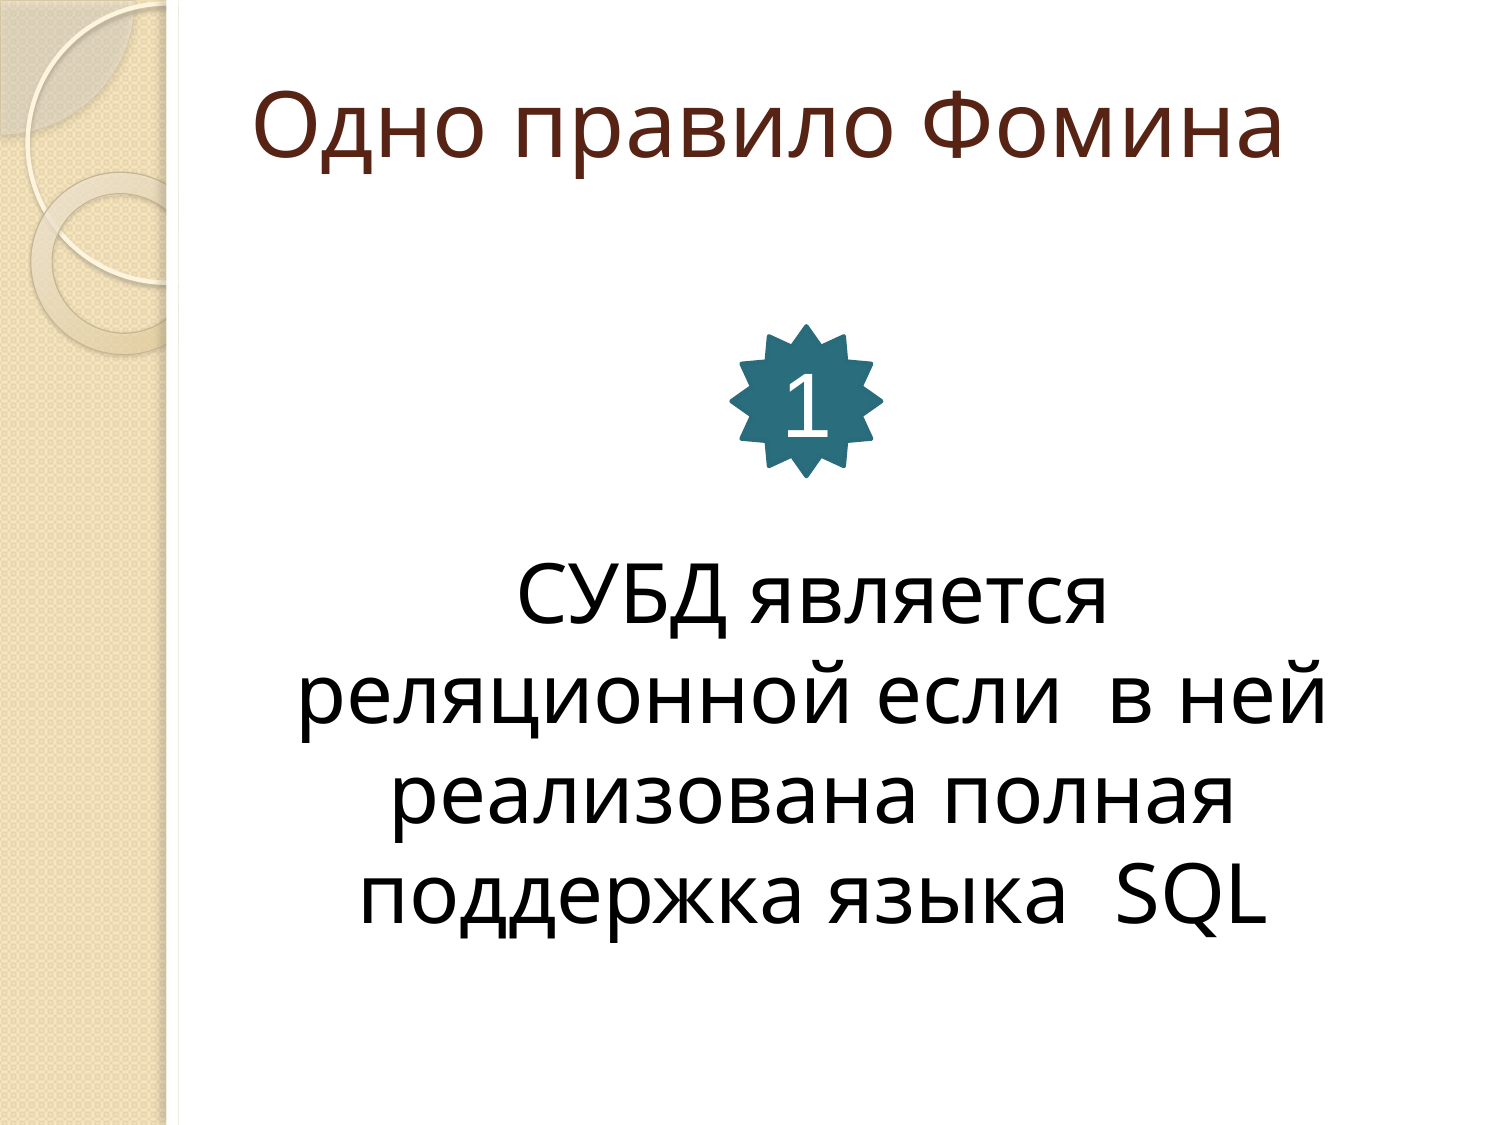

# Одно правило Фомина
СУБД является реляционной если в ней реализована полная поддержка языка SQL
1